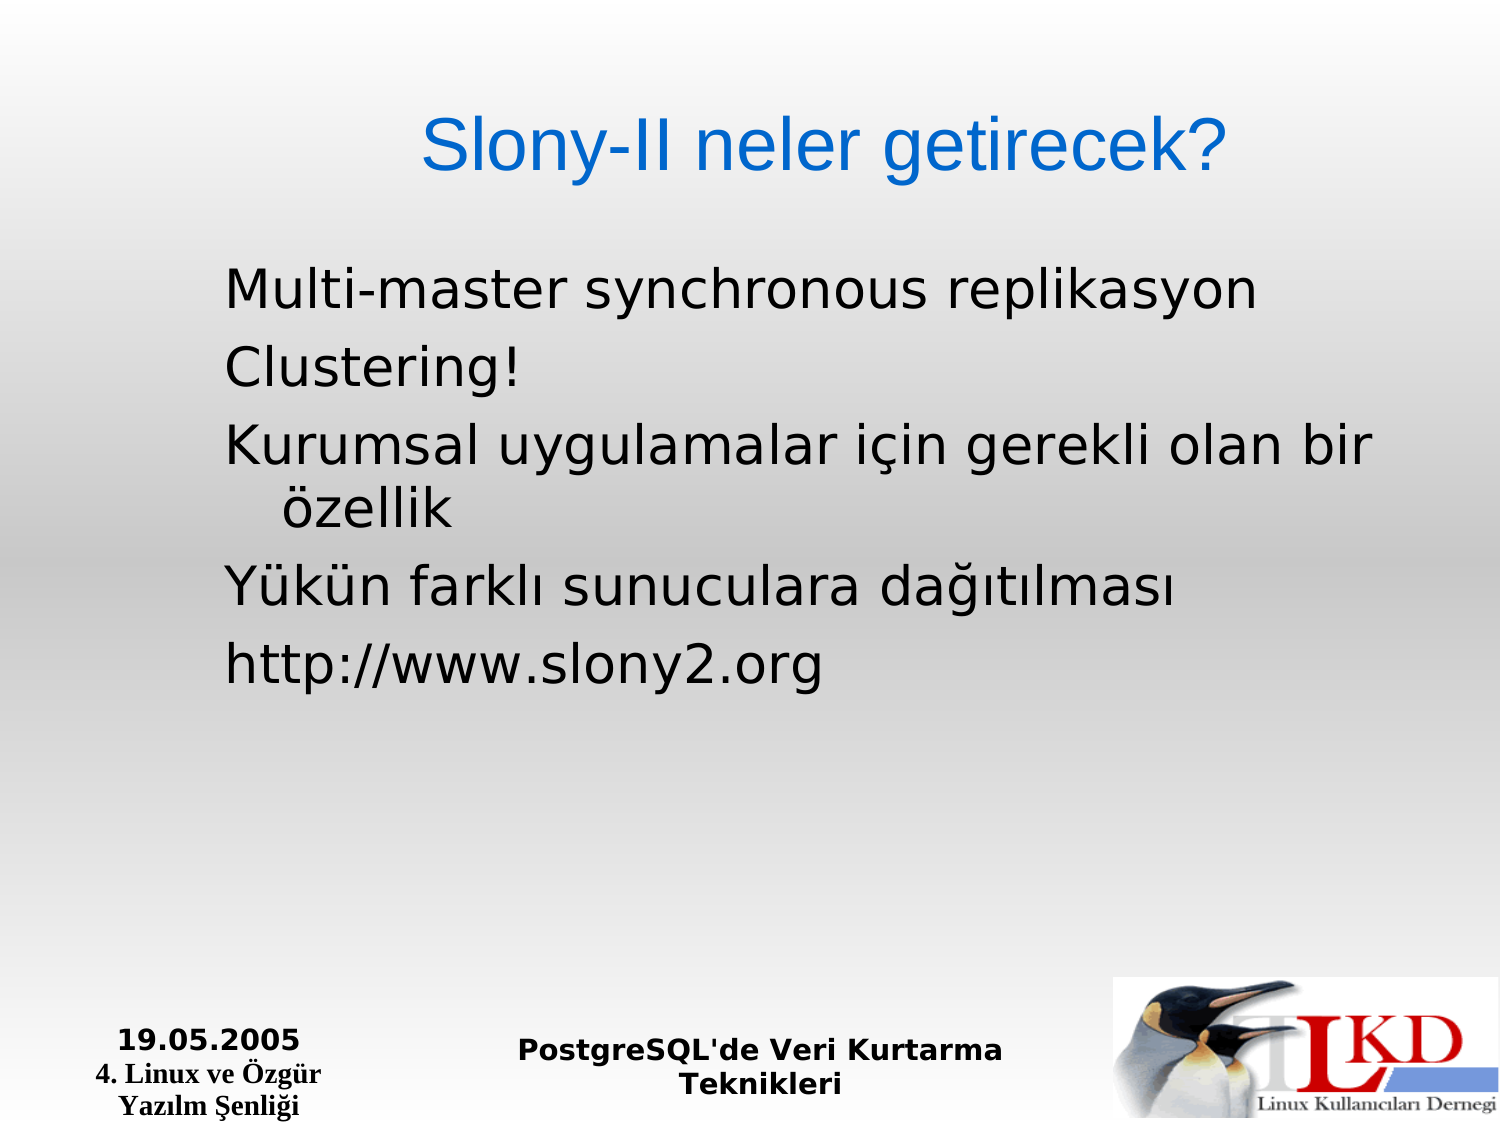

# Slony-II neler getirecek?
Multi-master synchronous replikasyon
Clustering!
Kurumsal uygulamalar için gerekli olan bir özellik
Yükün farklı sunuculara dağıtılması
http://www.slony2.org